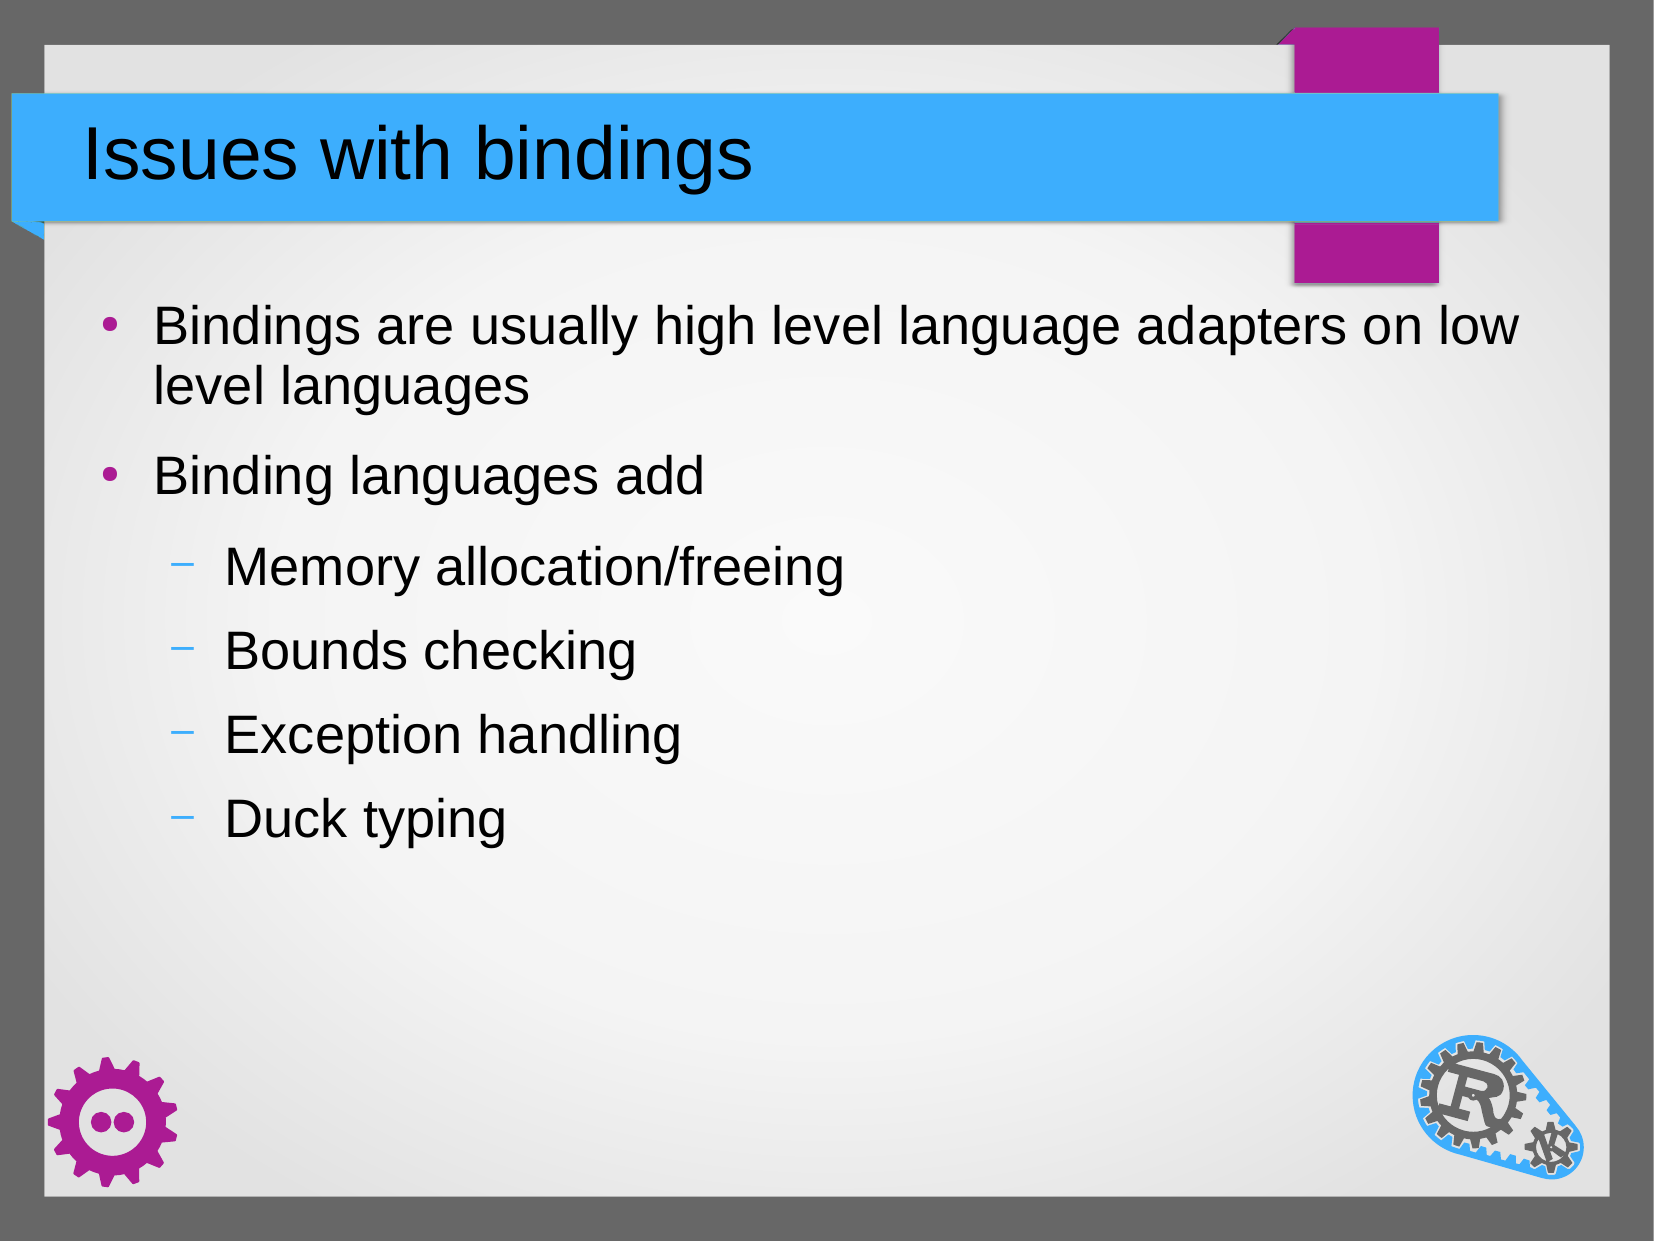

# Issues with bindings
Bindings are usually high level language adapters on low level languages
Binding languages add
Memory allocation/freeing
Bounds checking
Exception handling
Duck typing